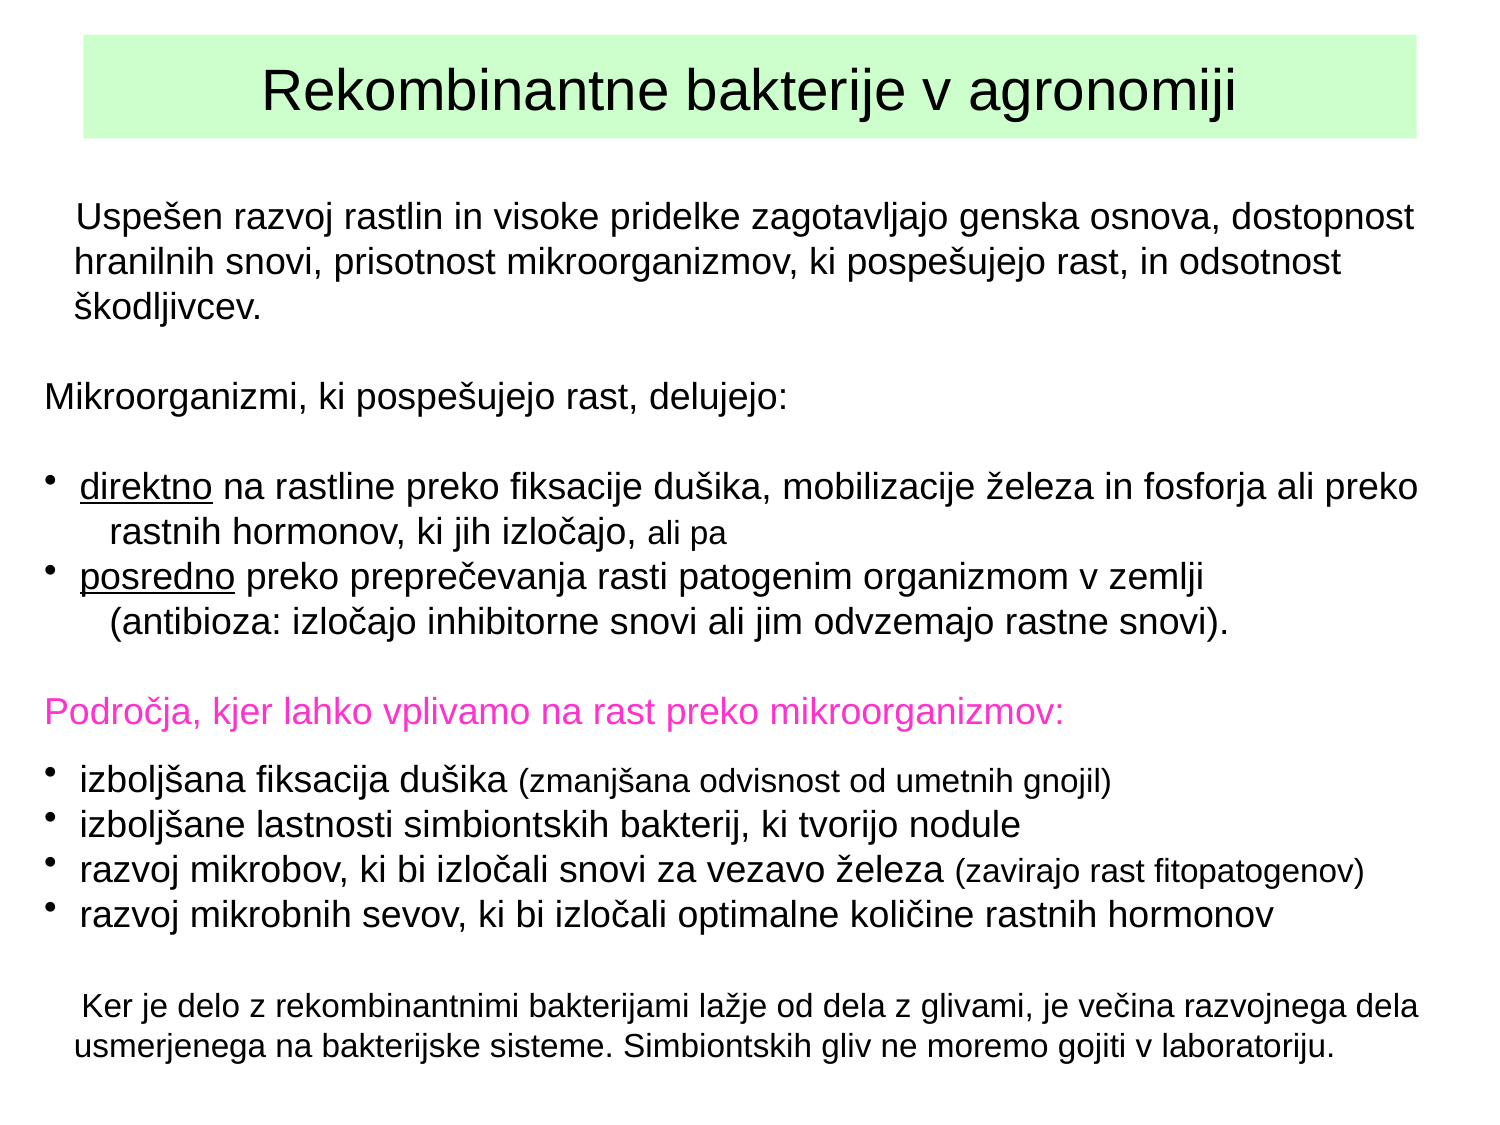

Rekombinantne bakterije v agronomiji
 Uspešen razvoj rastlin in visoke pridelke zagotavljajo genska osnova, dostopnost hranilnih snovi, prisotnost mikroorganizmov, ki pospešujejo rast, in odsotnost škodljivcev.
Mikroorganizmi, ki pospešujejo rast, delujejo:
direktno na rastline preko fiksacije dušika, mobilizacije železa in fosforja ali preko rastnih hormonov, ki jih izločajo, ali pa
posredno preko preprečevanja rasti patogenim organizmom v zemlji
(antibioza: izločajo inhibitorne snovi ali jim odvzemajo rastne snovi).
Področja, kjer lahko vplivamo na rast preko mikroorganizmov:
izboljšana fiksacija dušika (zmanjšana odvisnost od umetnih gnojil)
izboljšane lastnosti simbiontskih bakterij, ki tvorijo nodule
razvoj mikrobov, ki bi izločali snovi za vezavo železa (zavirajo rast fitopatogenov)
razvoj mikrobnih sevov, ki bi izločali optimalne količine rastnih hormonov
 Ker je delo z rekombinantnimi bakterijami lažje od dela z glivami, je večina razvojnega dela usmerjenega na bakterijske sisteme. Simbiontskih gliv ne moremo gojiti v laboratoriju.